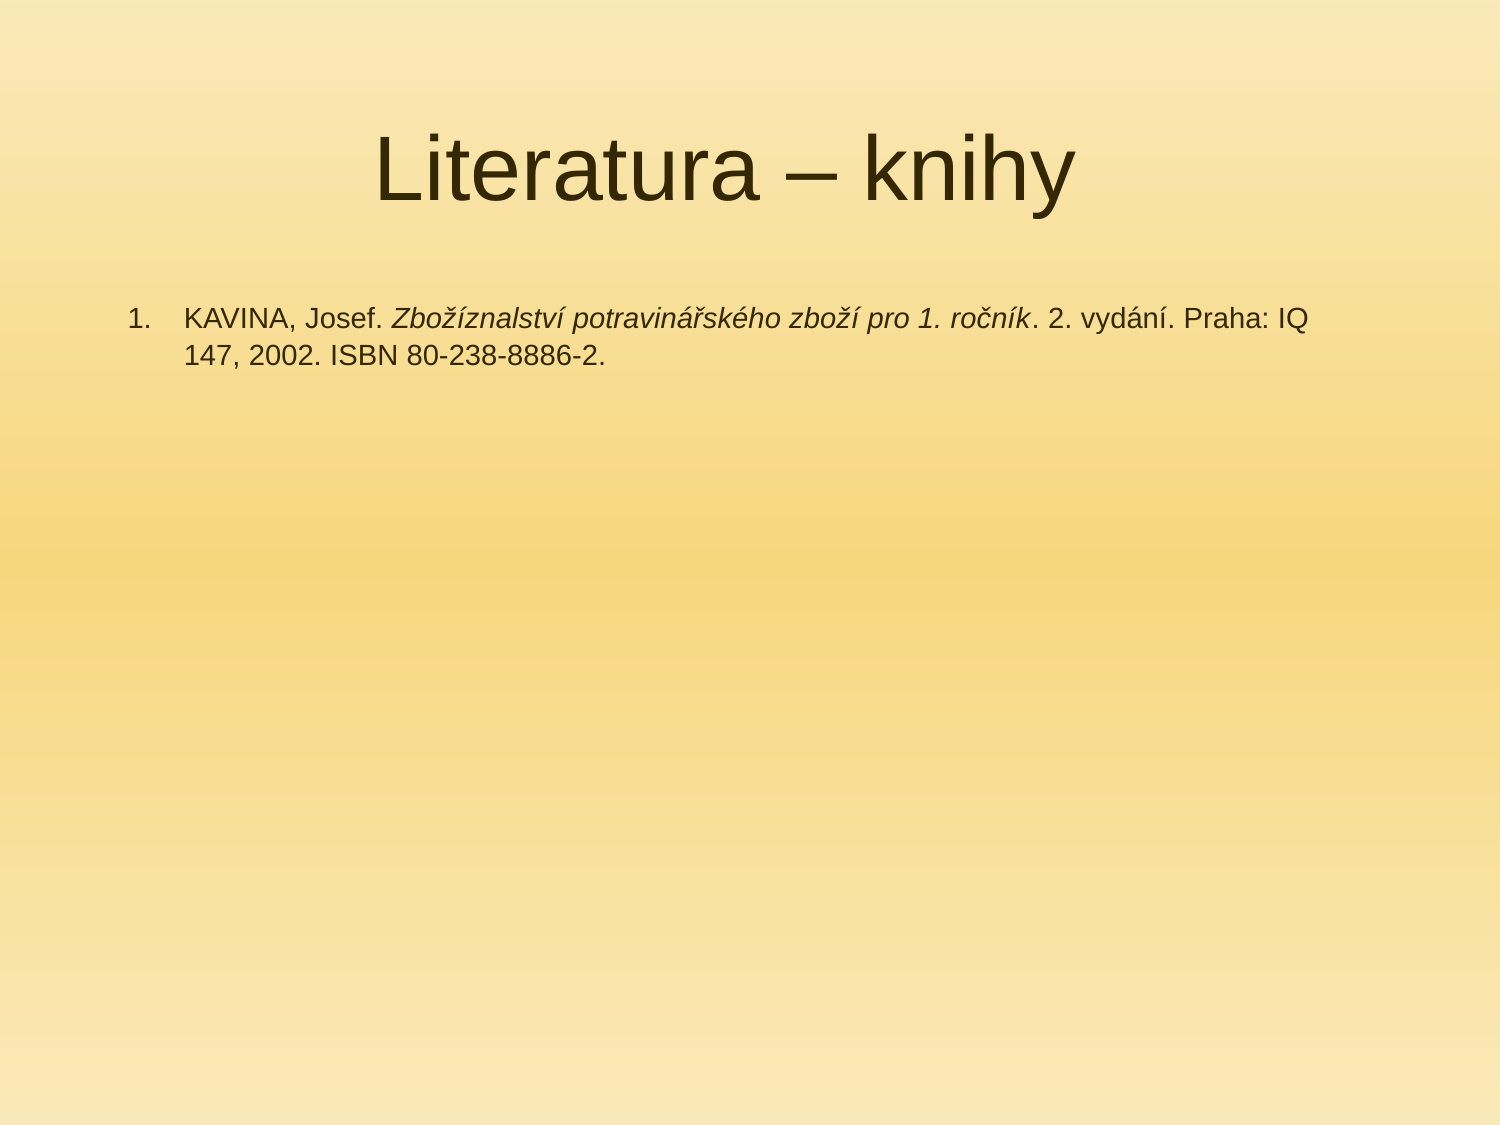

# Literatura – knihy
1. 	KAVINA, Josef. Zbožíznalství potravinářského zboží pro 1. ročník. 2. vydání. Praha: IQ 147, 2002. ISBN 80-238-8886-2.